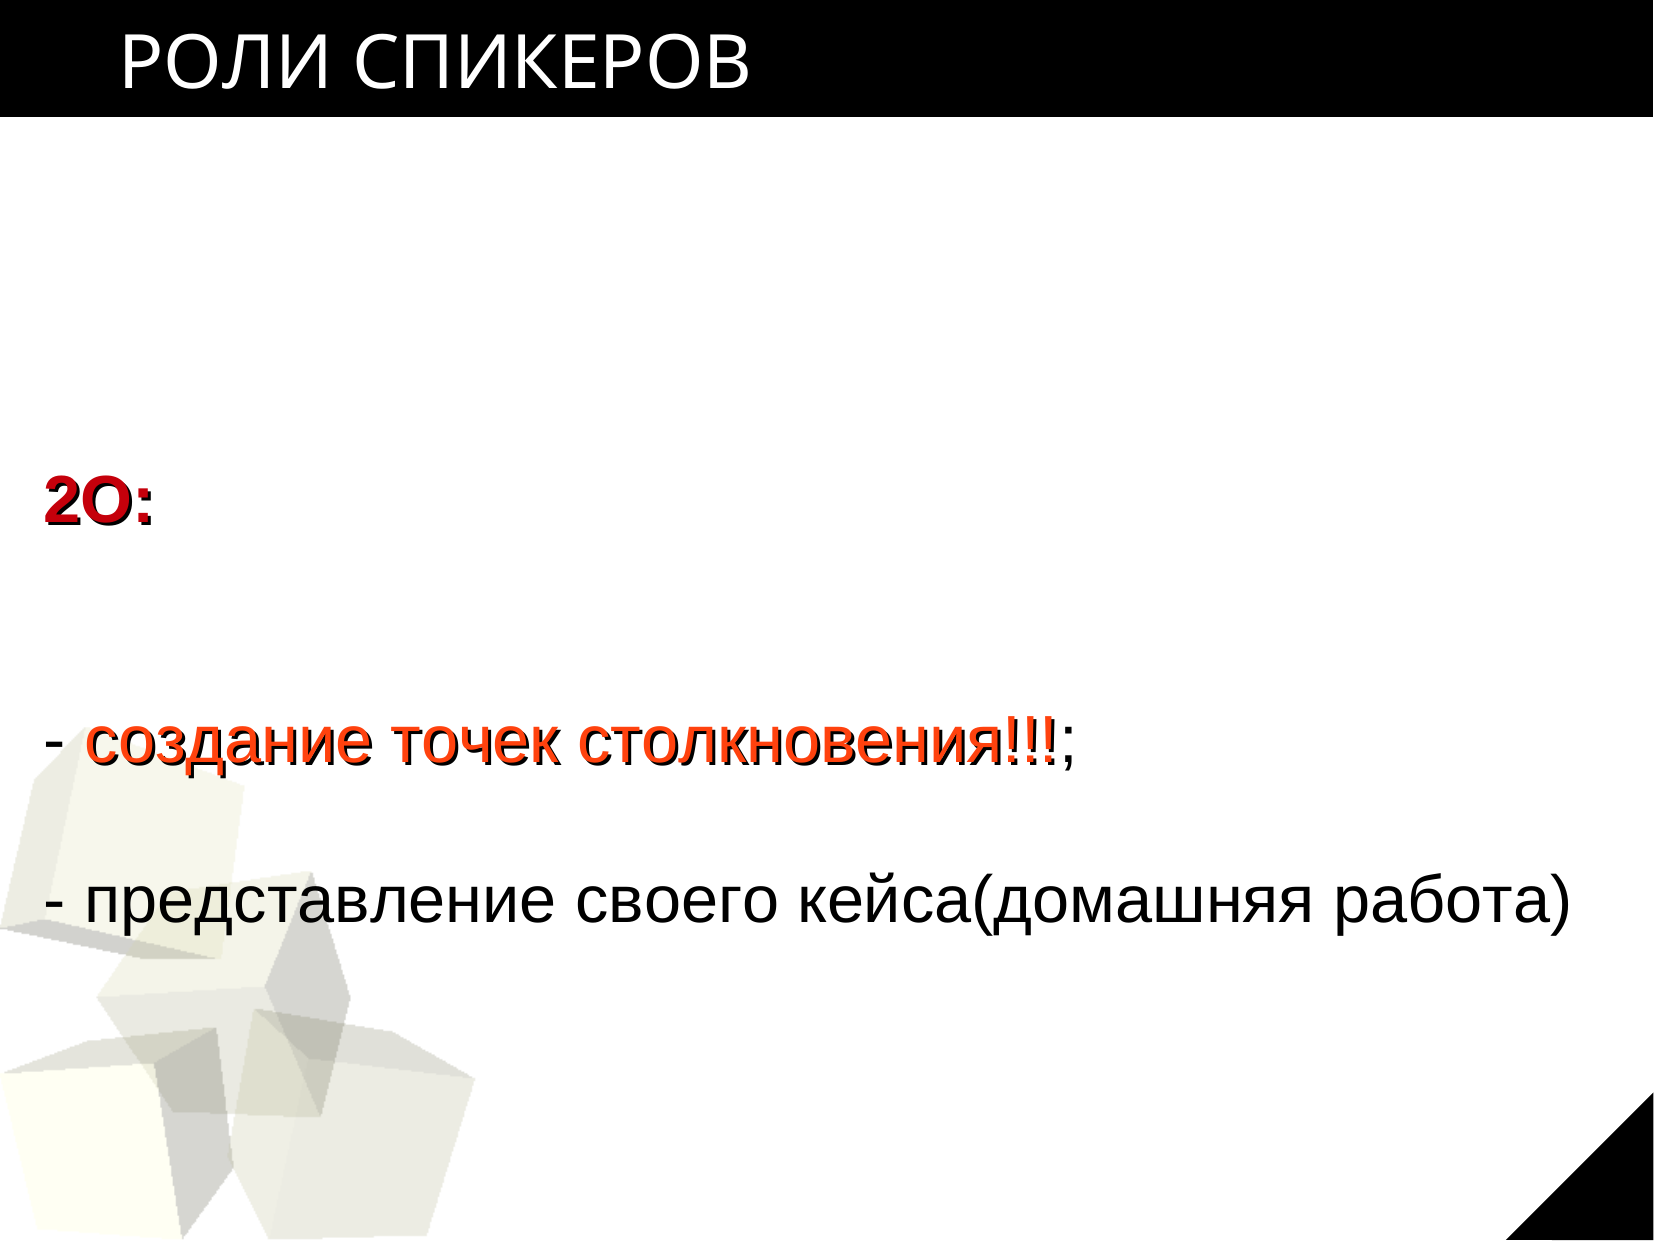

# РОЛИ СПИКЕРОВ
2О:
- создание точек столкновения!!!;
- представление своего кейса(домашняя работа)